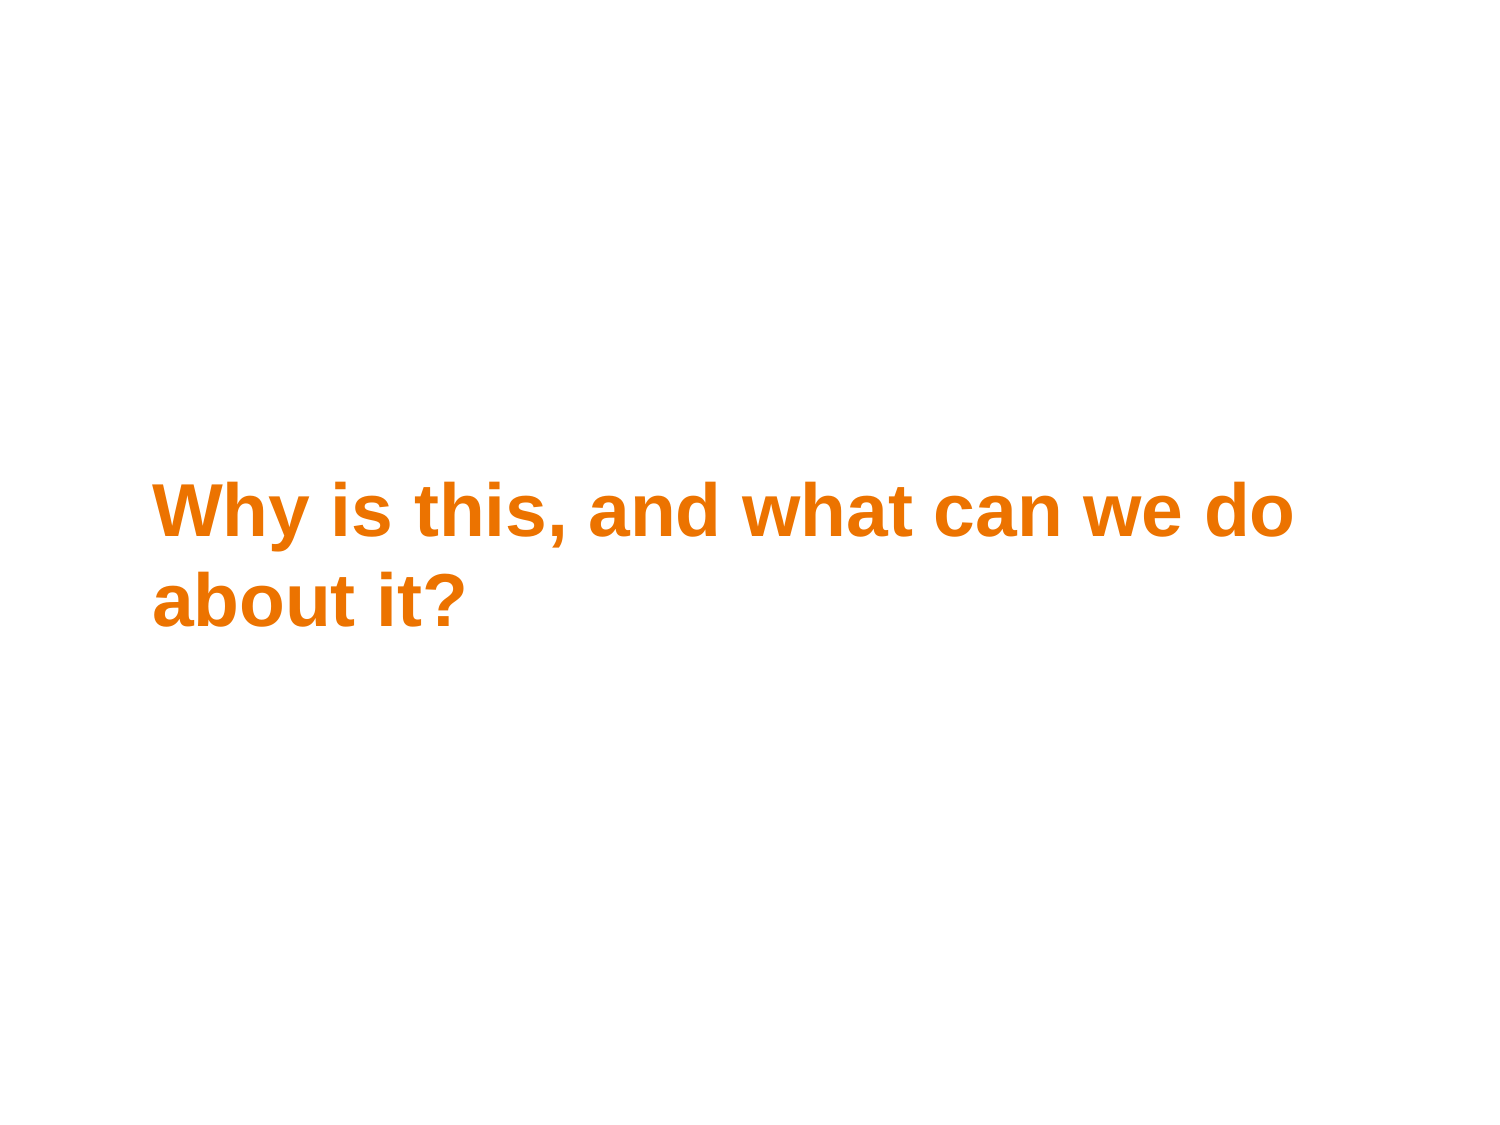

Why is this, and what can we do about it?